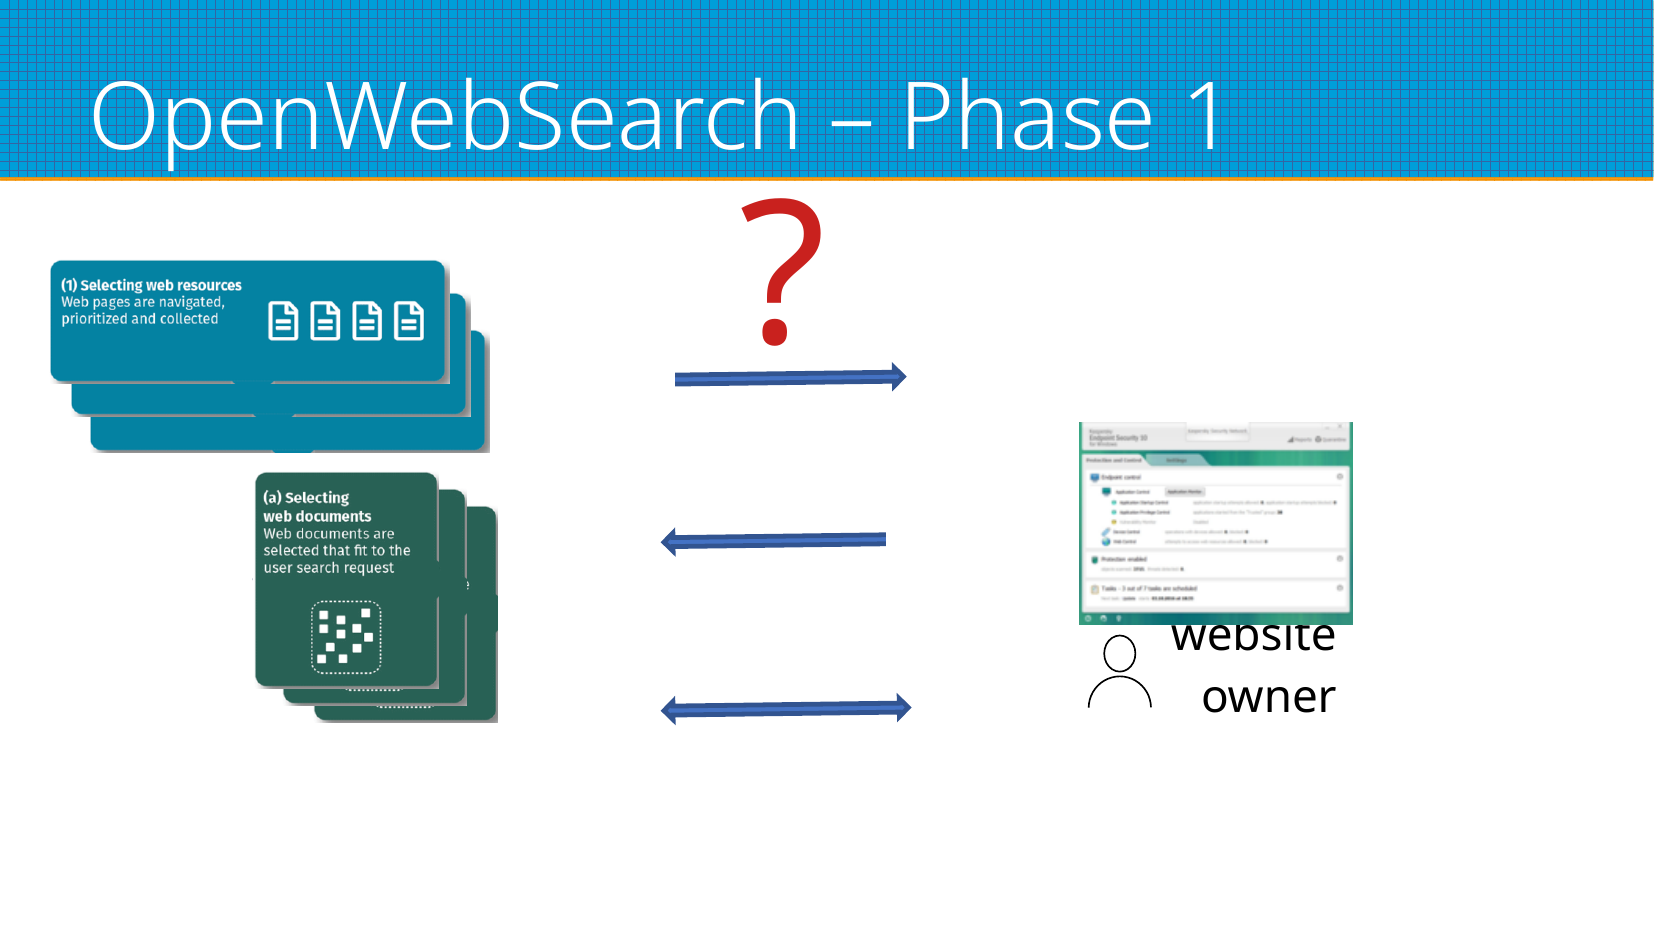

# OpenWebSearch – Phase 1
?
website owner